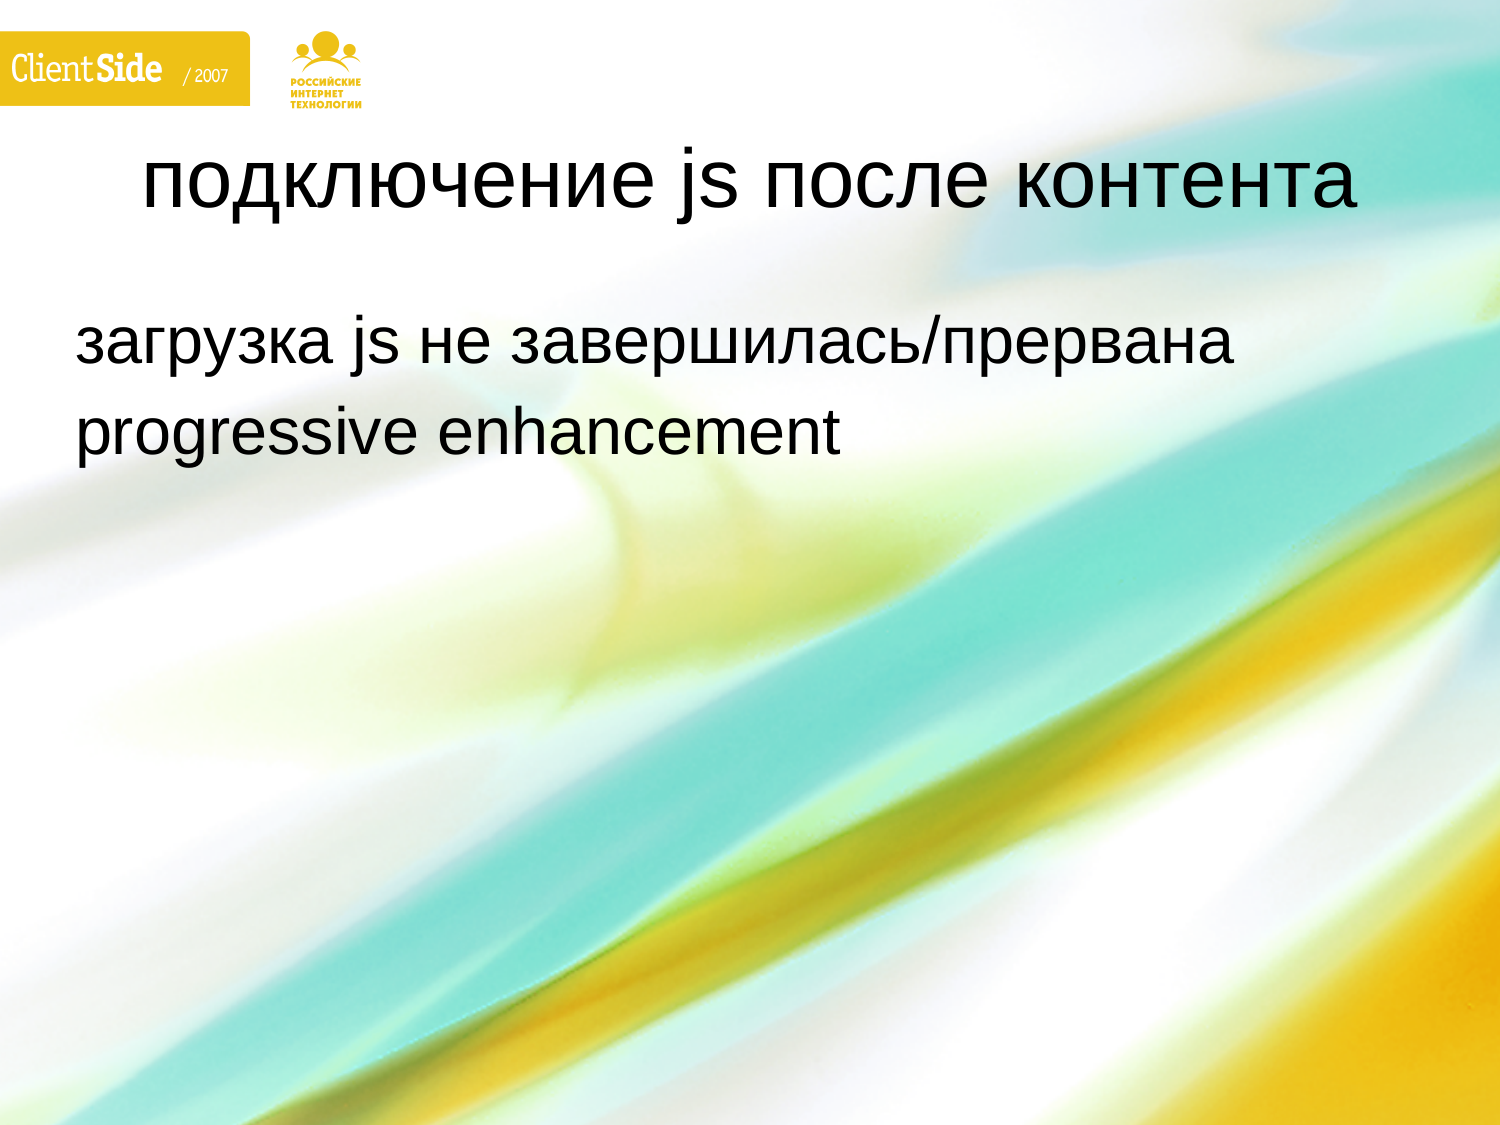

# подключение js после контента
загрузка js не завершилась/прервана
progressive enhancement